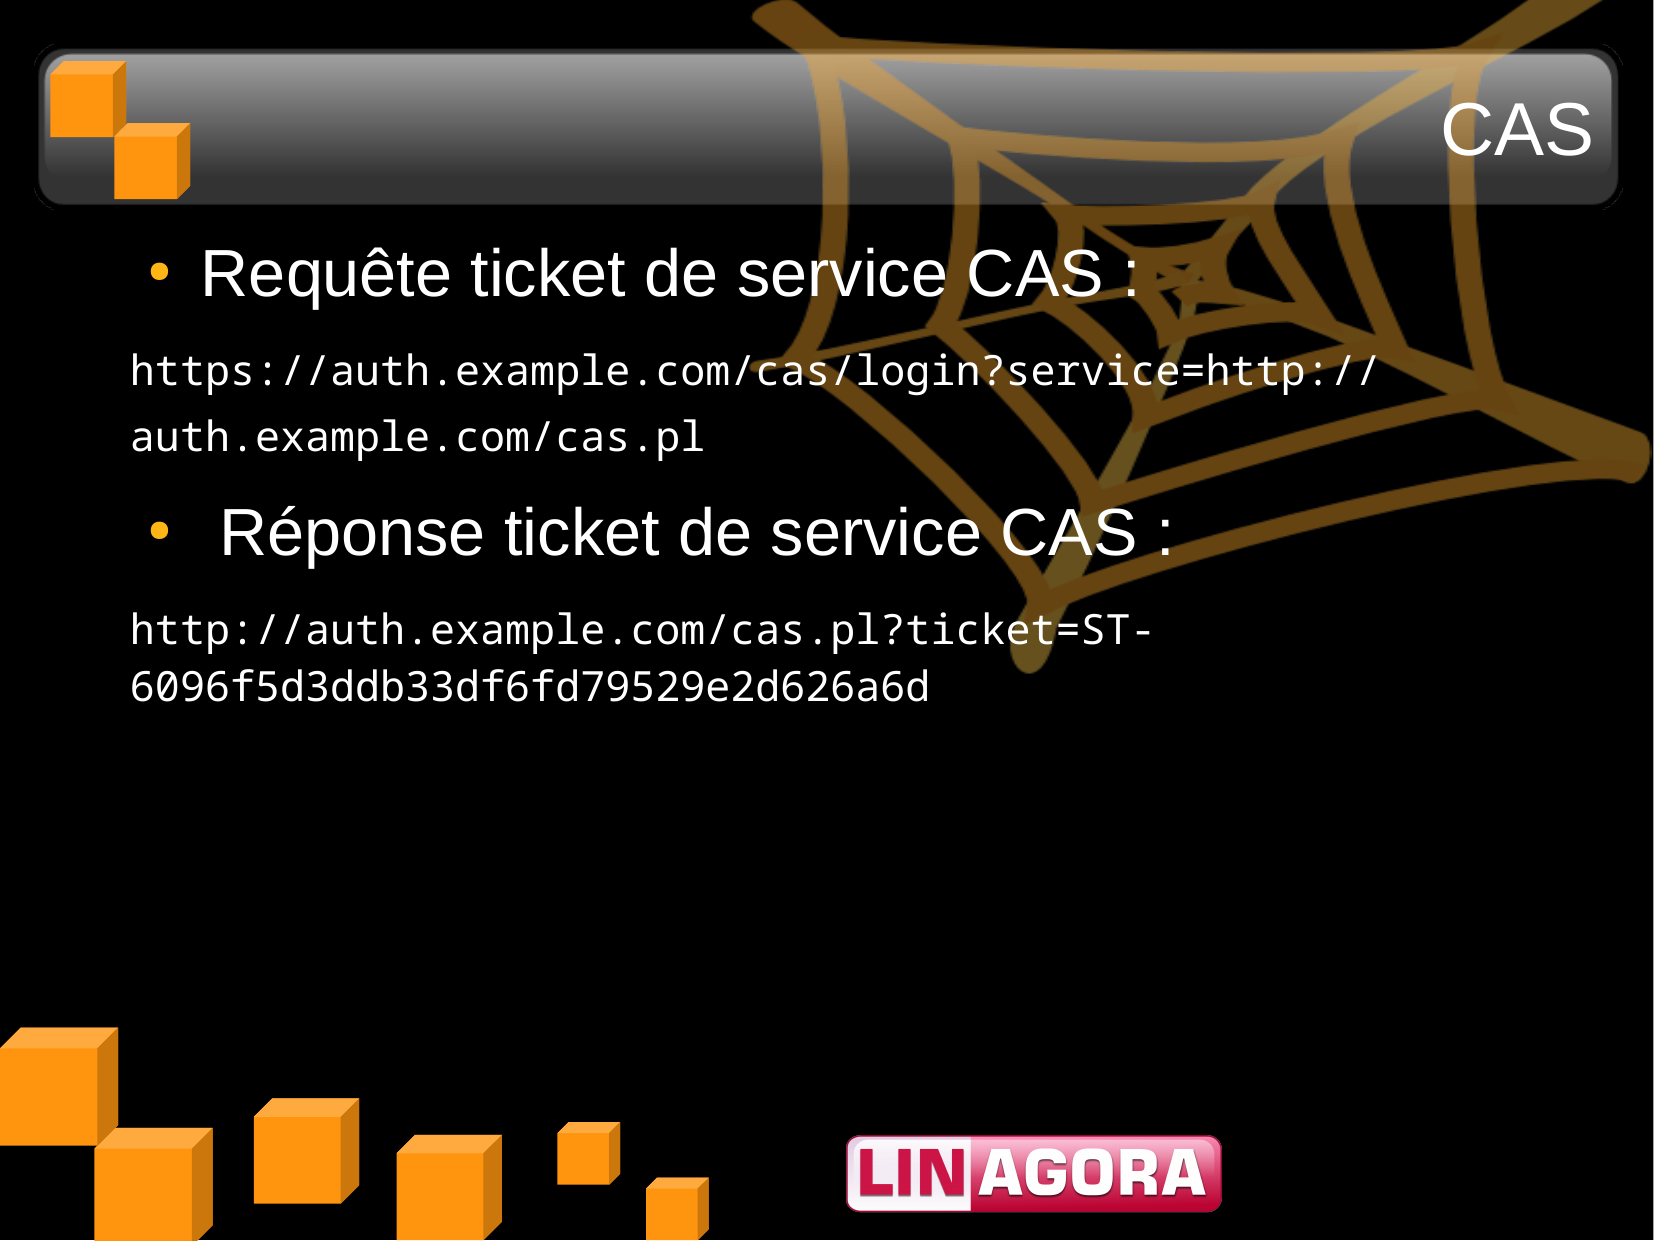

# CAS
Requête ticket de service CAS :
https://auth.example.com/cas/login?service=http://auth.example.com/cas.pl
 Réponse ticket de service CAS :
http://auth.example.com/cas.pl?ticket=ST-6096f5d3ddb33df6fd79529e2d626a6d